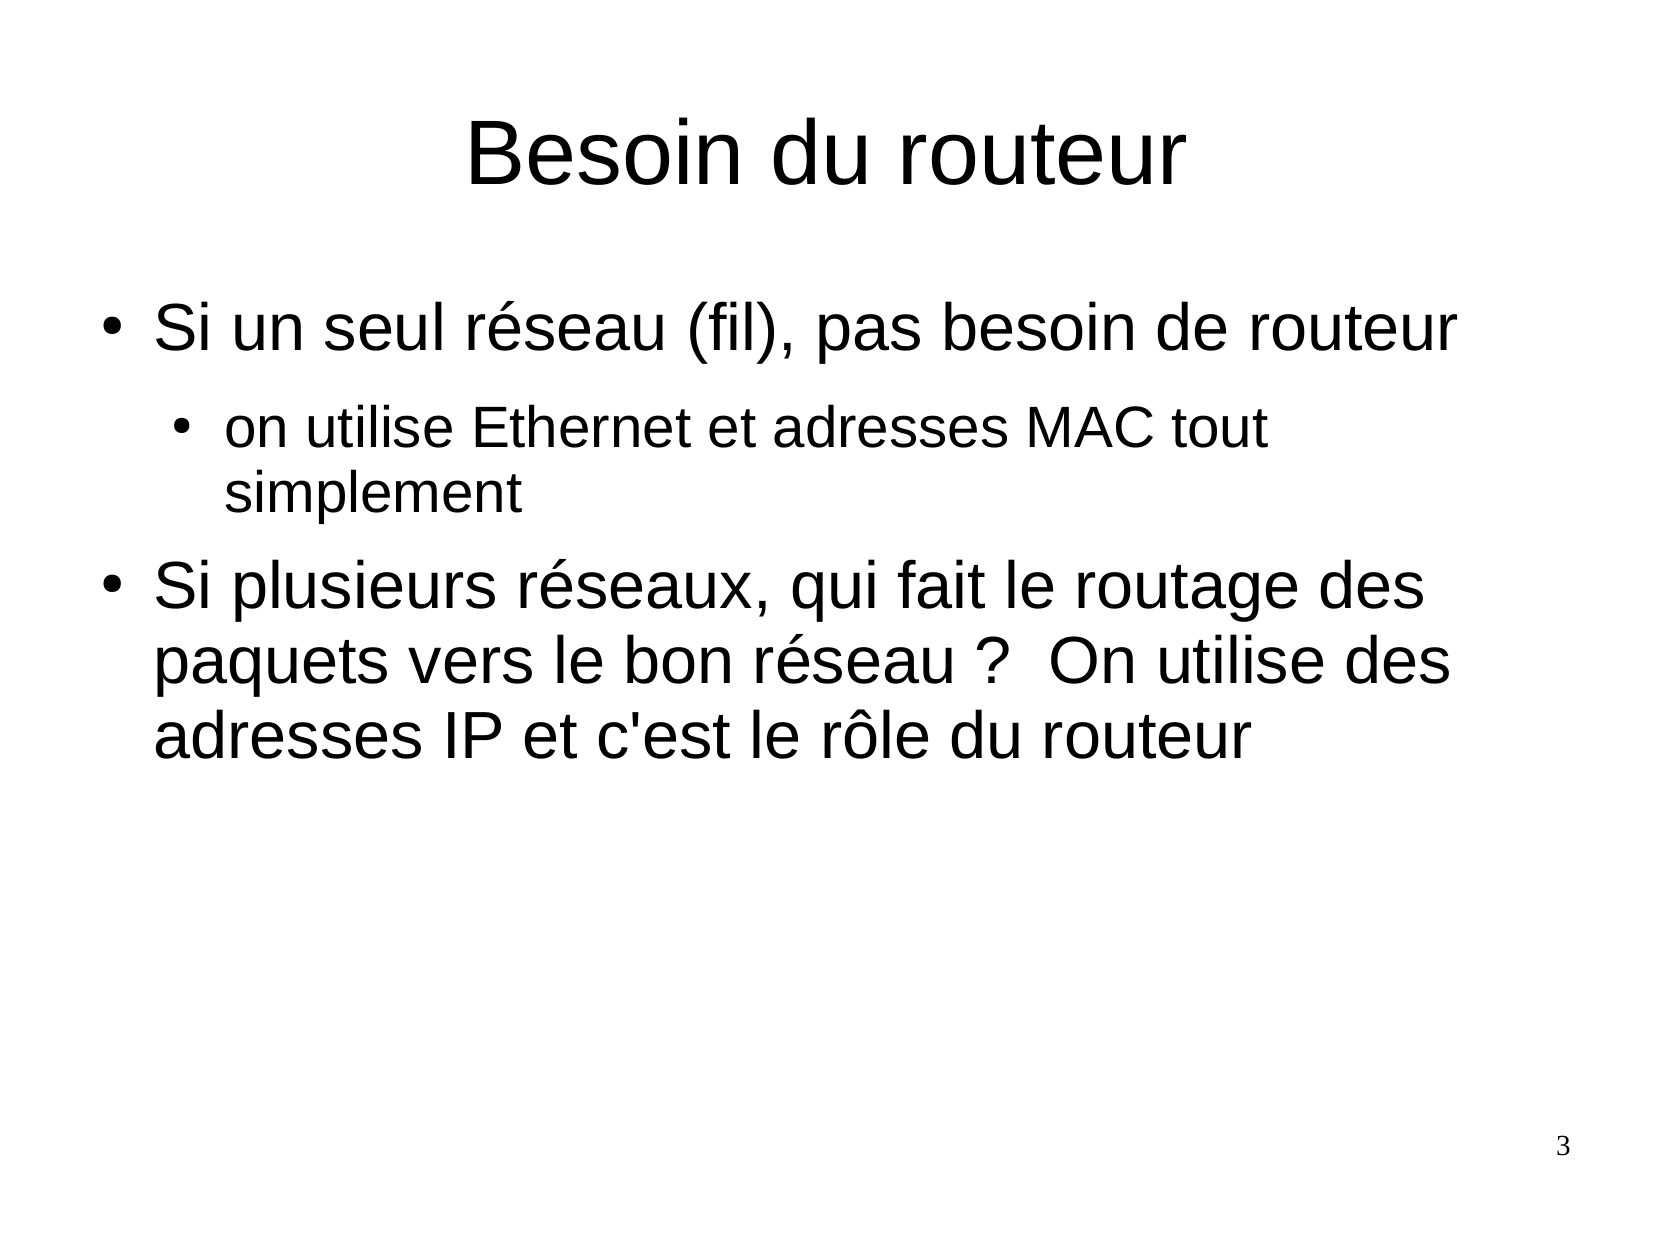

# Besoin du routeur
Si un seul réseau (fil), pas besoin de routeur
on utilise Ethernet et adresses MAC tout simplement
Si plusieurs réseaux, qui fait le routage des paquets vers le bon réseau ? On utilise des adresses IP et c'est le rôle du routeur
3